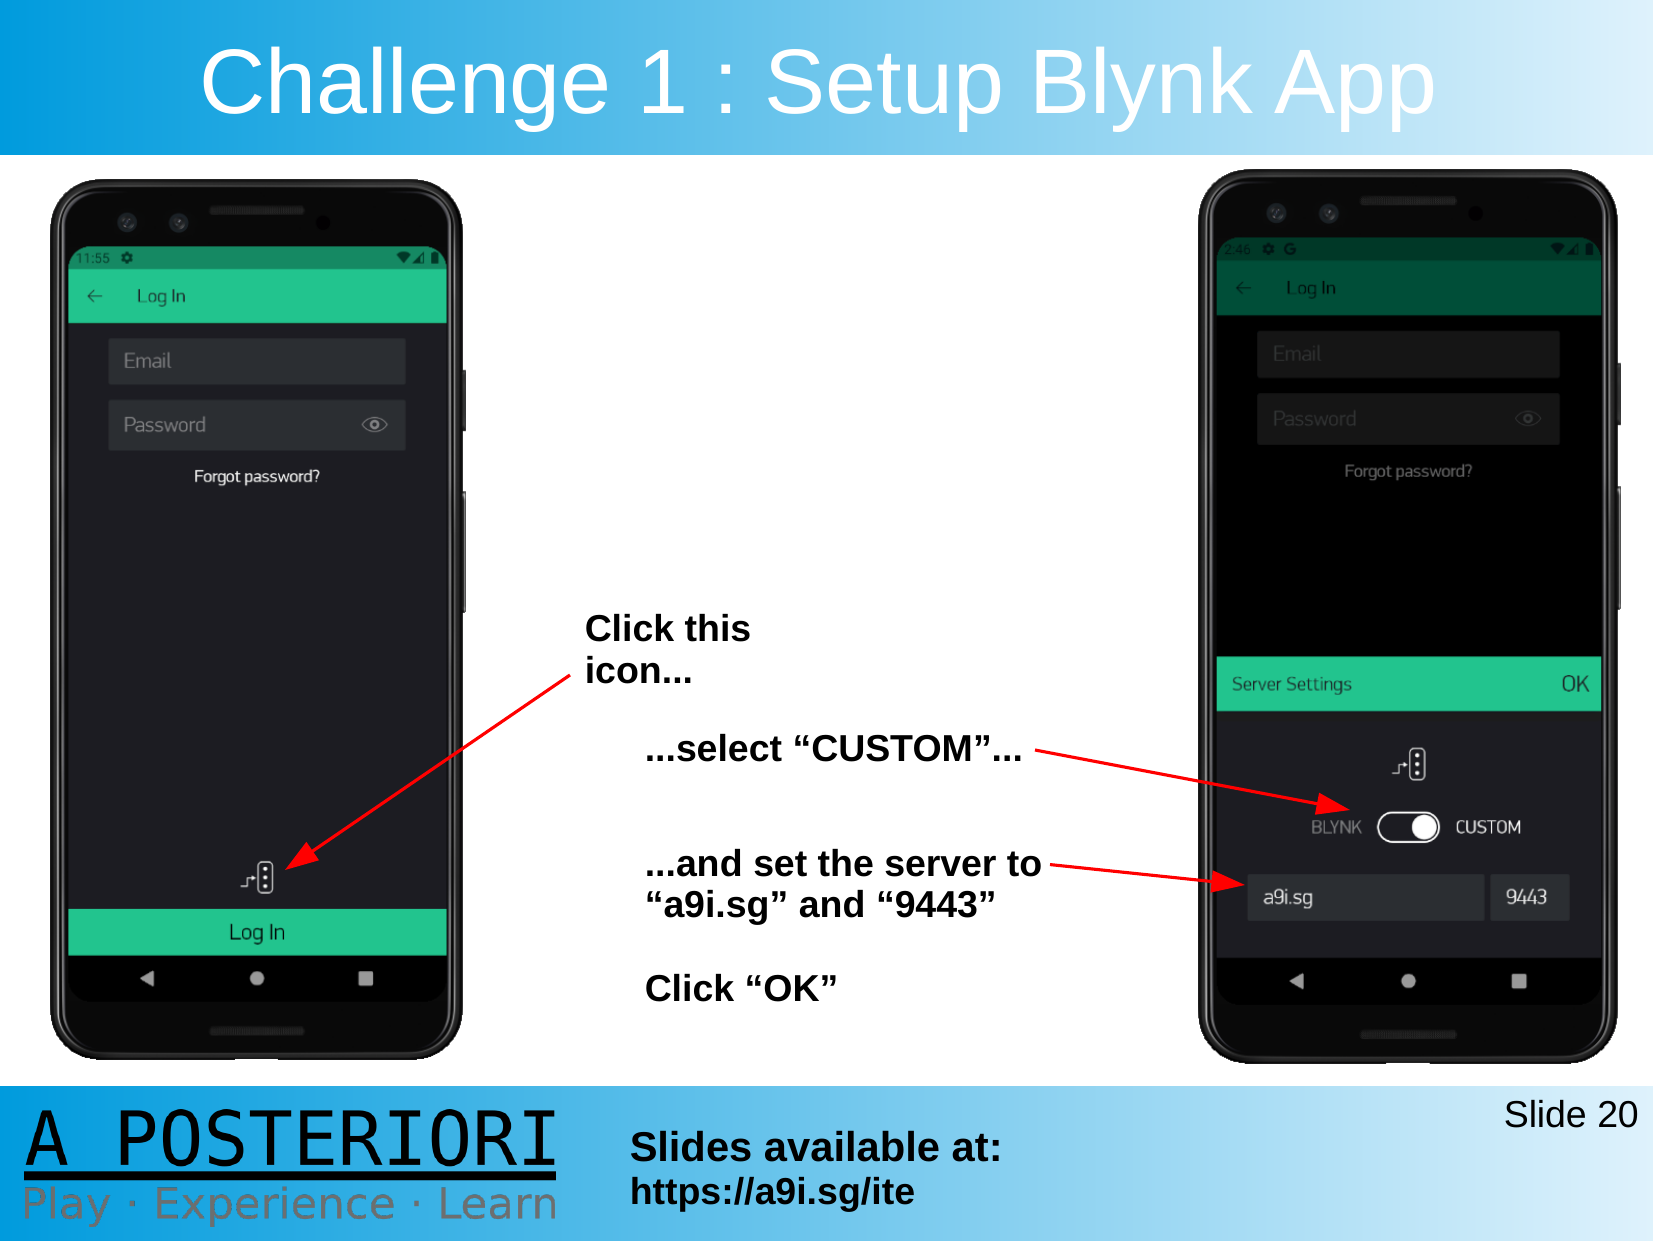

# Challenge 1 : Setup Blynk App
Click this icon...
...select “CUSTOM”...
...and set the server to
“a9i.sg” and “9443”
Click “OK”